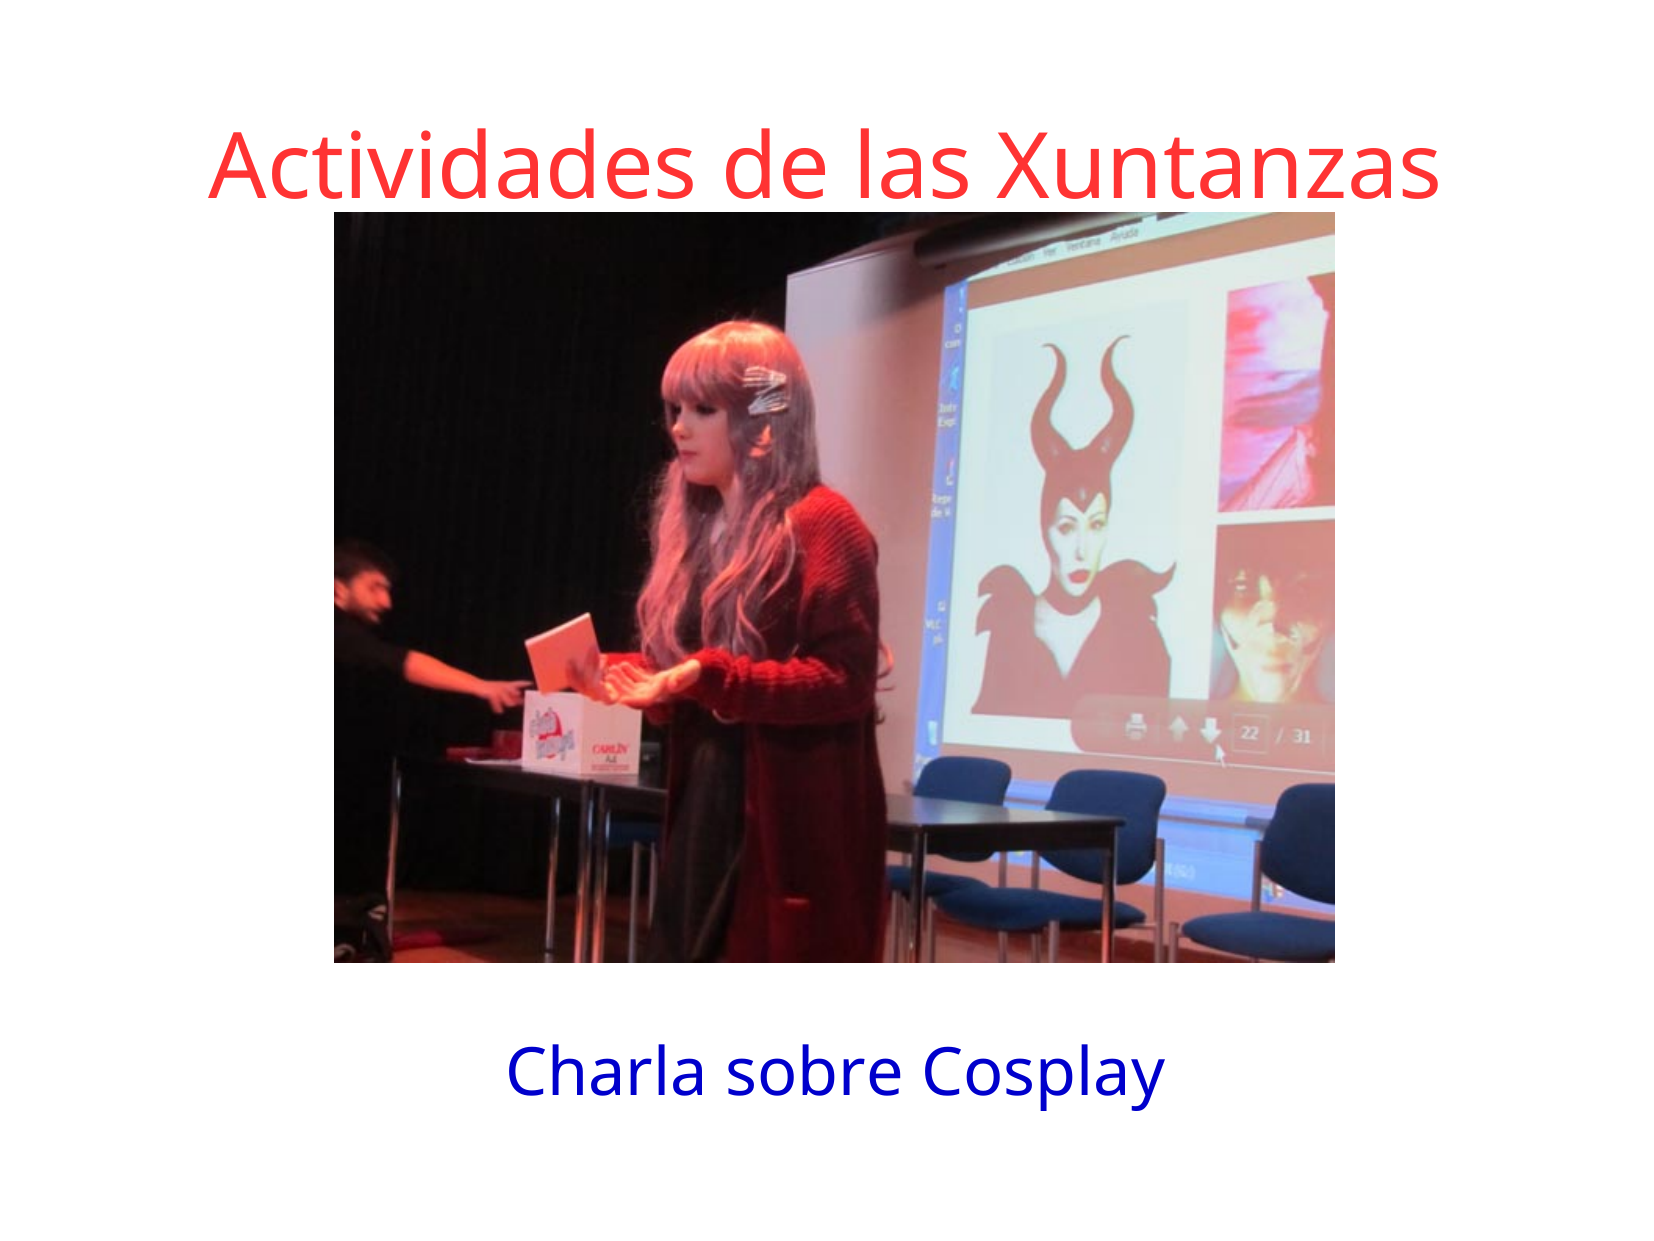

# Actividades de las Xuntanzas
Charla sobre Cosplay